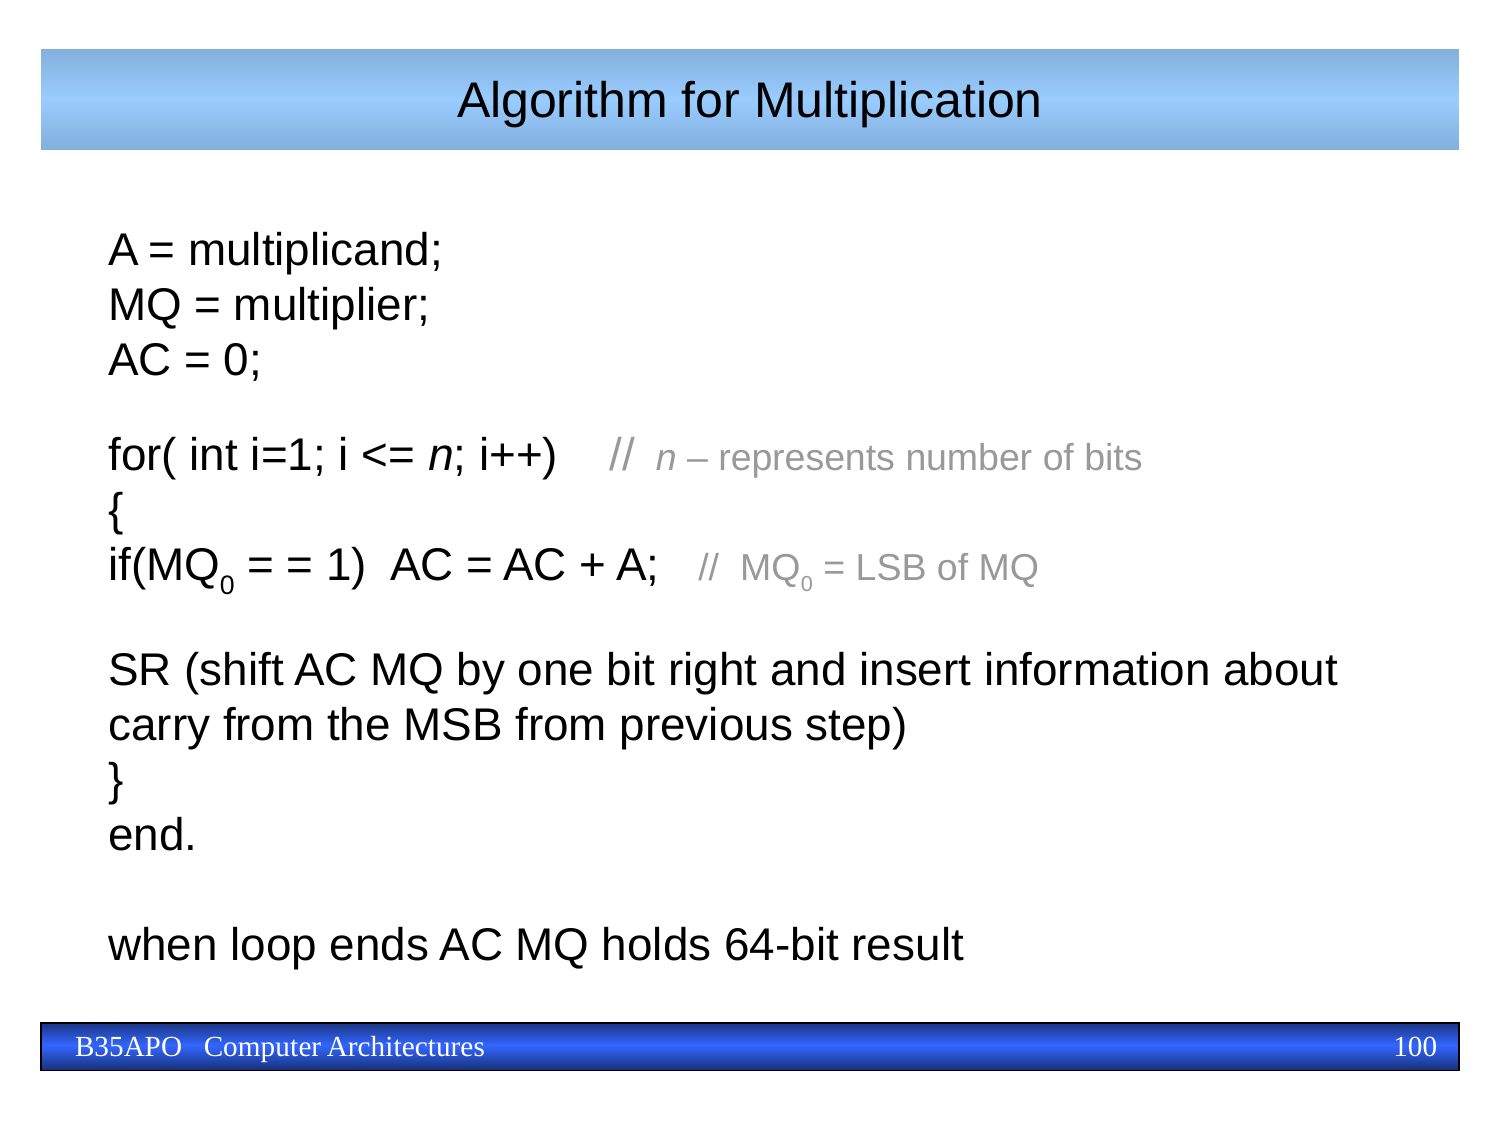

# Algorithm for Multiplication
A = multiplicand;
MQ = multiplier;
AC = 0;
for( int i=1; i <= n; i++) // n – represents number of bits
{
if(MQ0 = = 1) AC = AC + A; // MQ0 = LSB of MQ
SR (shift AC MQ by one bit right and insert information about carry from the MSB from previous step)
}
end.
when loop ends AC MQ holds 64-bit result
B35APO Computer Architectures
100